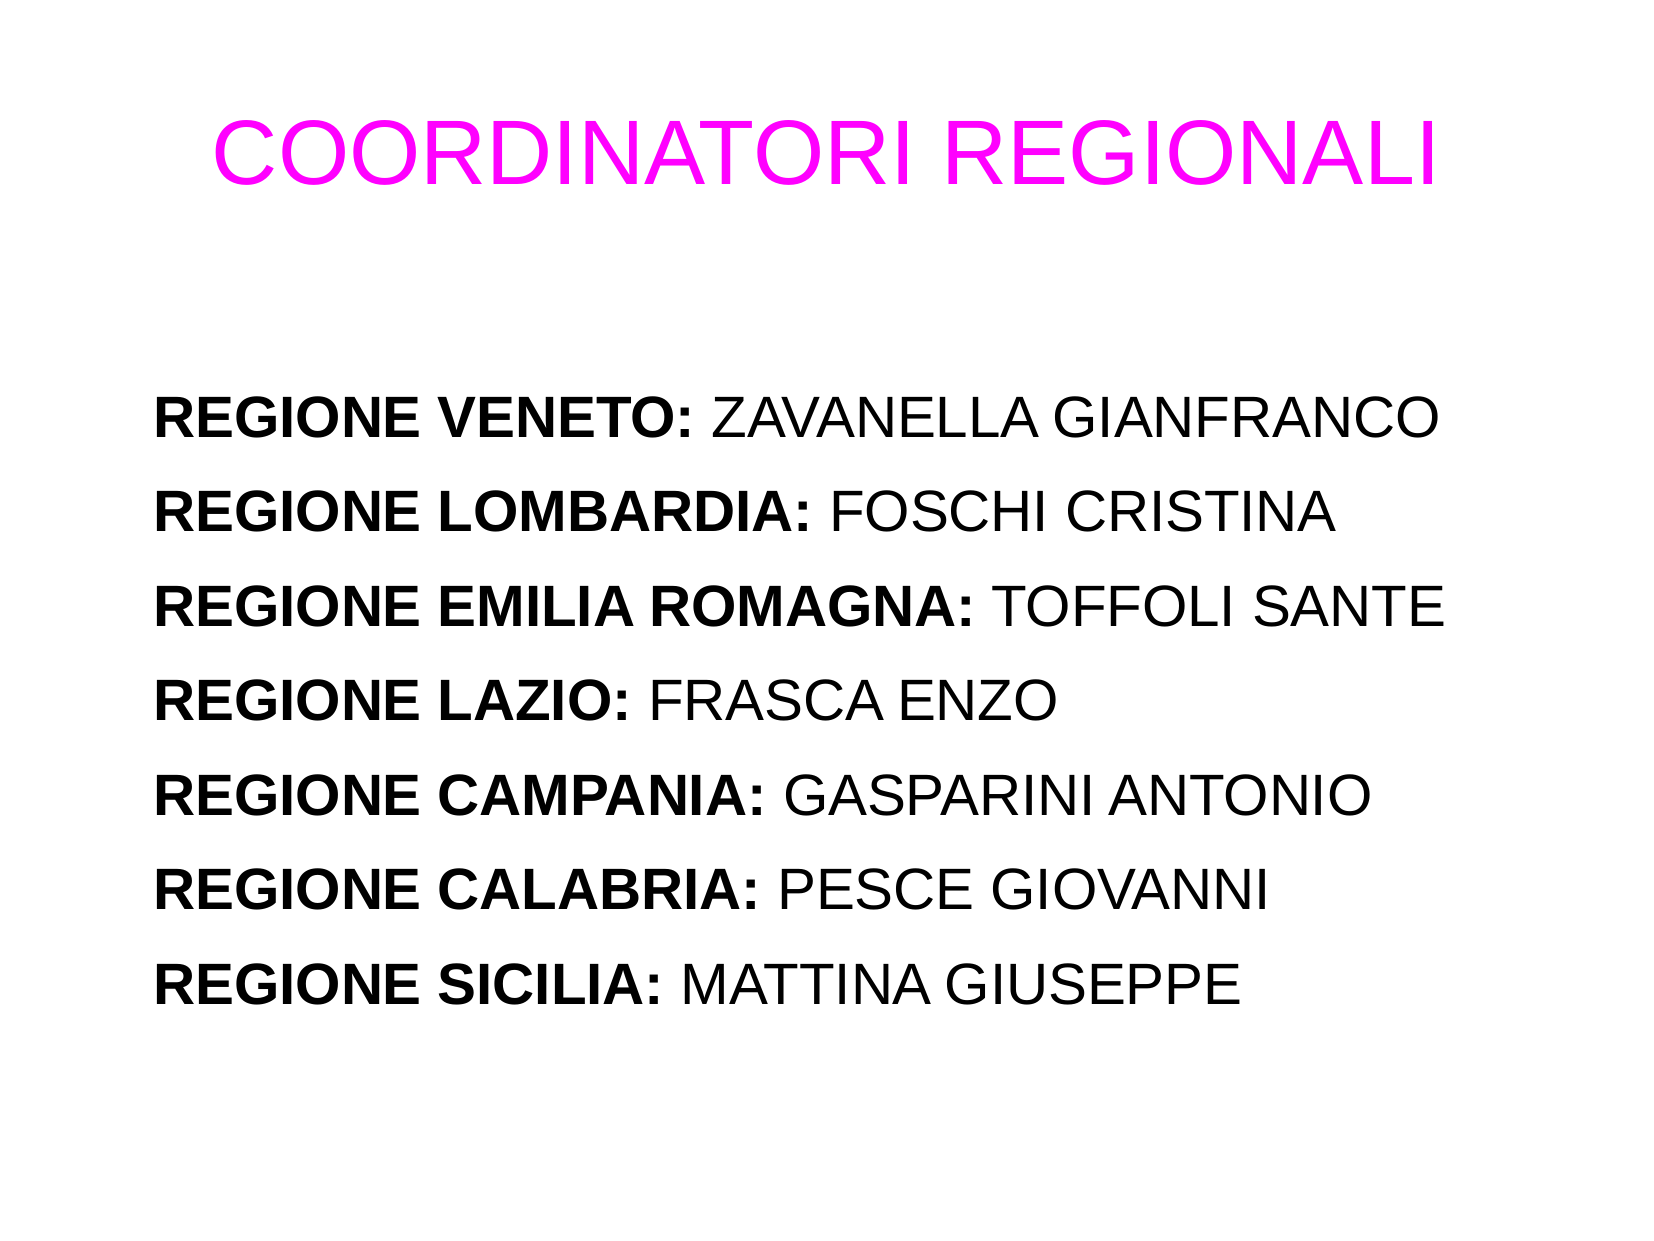

# COORDINATORI REGIONALI
REGIONE VENETO: ZAVANELLA GIANFRANCO
REGIONE LOMBARDIA: FOSCHI CRISTINA
REGIONE EMILIA ROMAGNA: TOFFOLI SANTE
REGIONE LAZIO: FRASCA ENZO
REGIONE CAMPANIA: GASPARINI ANTONIO
REGIONE CALABRIA: PESCE GIOVANNI
REGIONE SICILIA: MATTINA GIUSEPPE